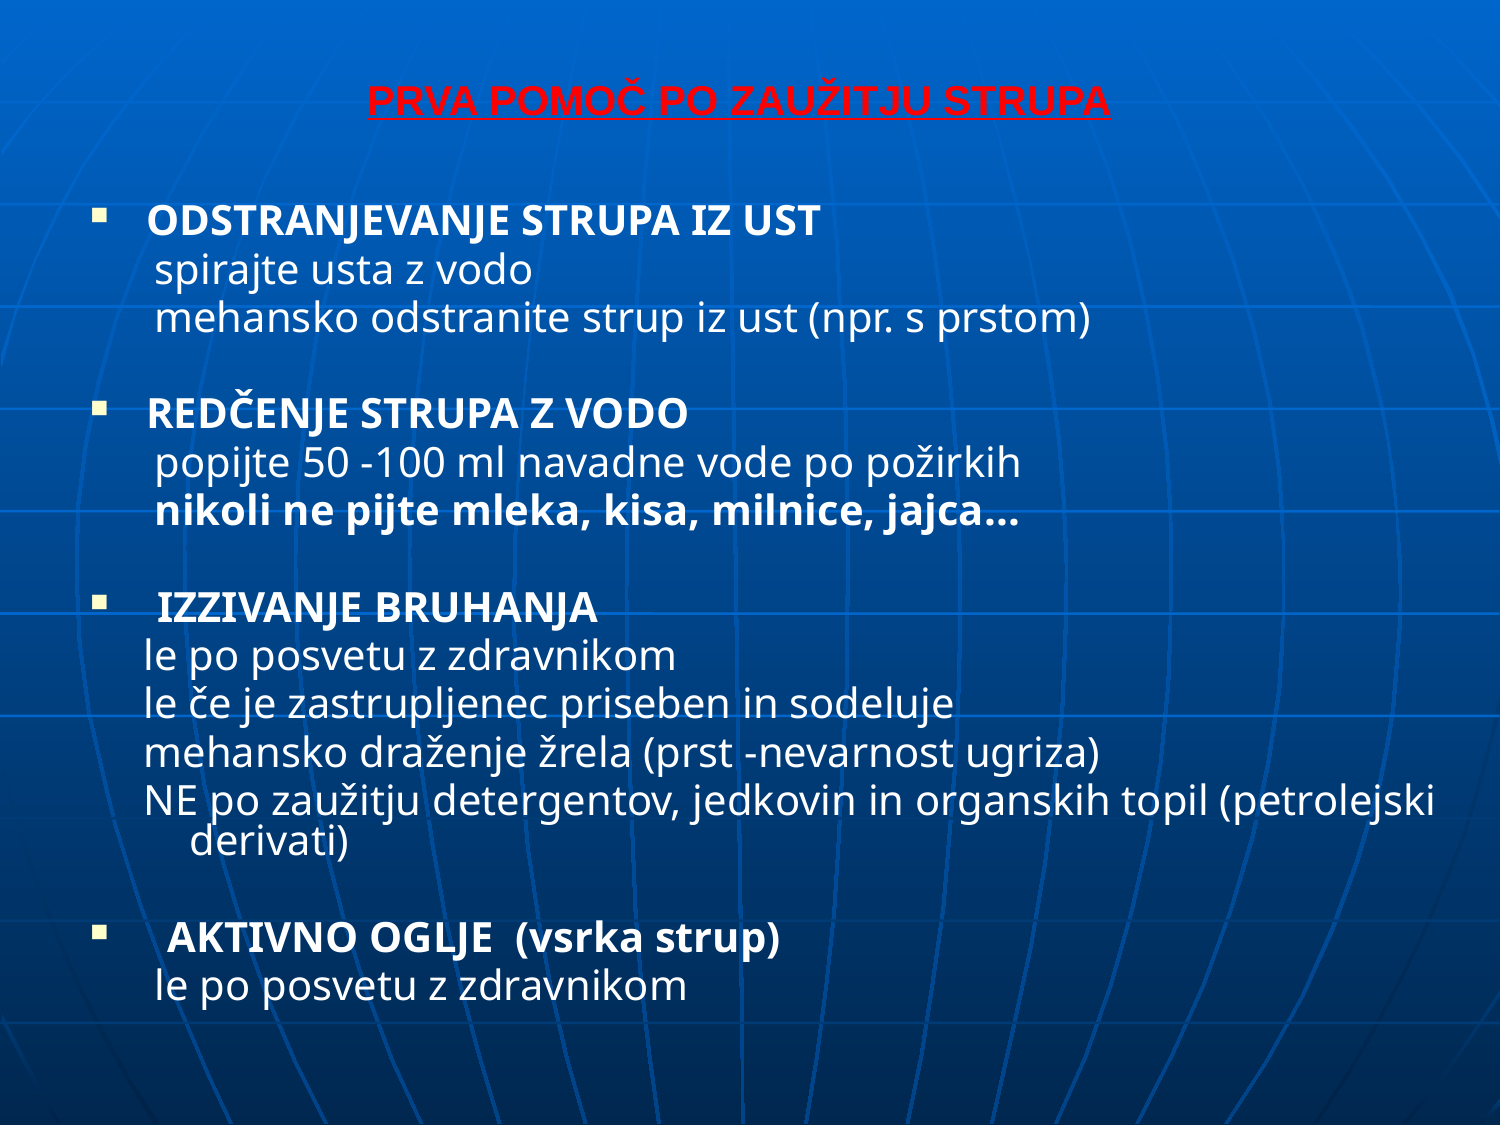

# PRVA POMOČ PO ZAUŽITJU STRUPA
ODSTRANJEVANJE STRUPA IZ UST
 spirajte usta z vodo
 mehansko odstranite strup iz ust (npr. s prstom)
REDČENJE STRUPA Z VODO
 popijte 50 -100 ml navadne vode po požirkih
 nikoli ne pijte mleka, kisa, milnice, jajca...
 IZZIVANJE BRUHANJA
 le po posvetu z zdravnikom
 le če je zastrupljenec priseben in sodeluje
 mehansko draženje žrela (prst -nevarnost ugriza)
 NE po zaužitju detergentov, jedkovin in organskih topil (petrolejski derivati)
  AKTIVNO OGLJE  (vsrka strup)
 le po posvetu z zdravnikom